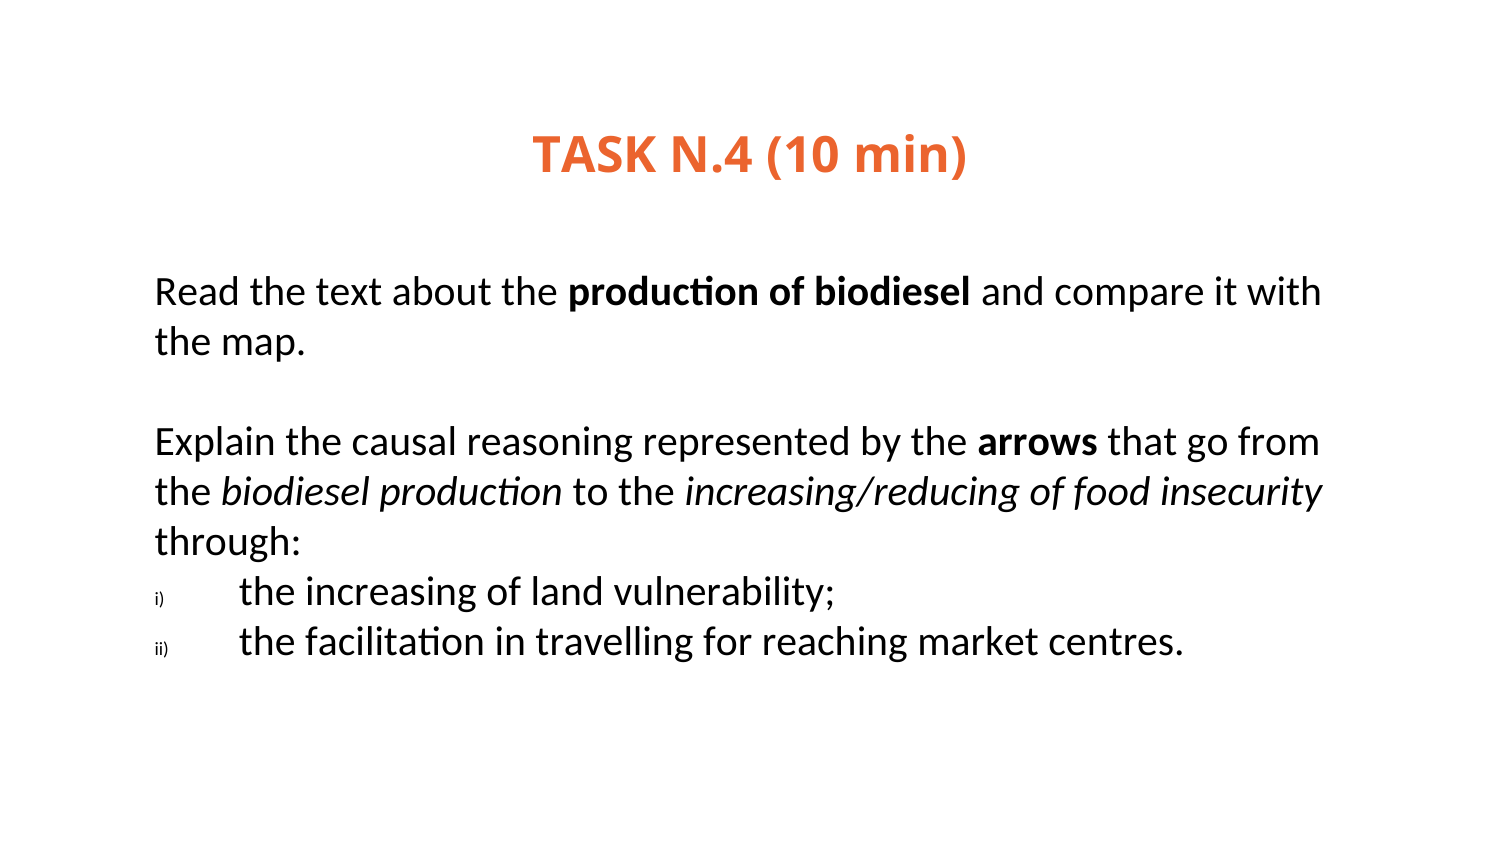

TASK N.4 (10 min)
Read the text about the production of biodiesel and compare it with the map.
Explain the causal reasoning represented by the arrows that go from the biodiesel production to the increasing/reducing of food insecurity through:
the increasing of land vulnerability;
the facilitation in travelling for reaching market centres.